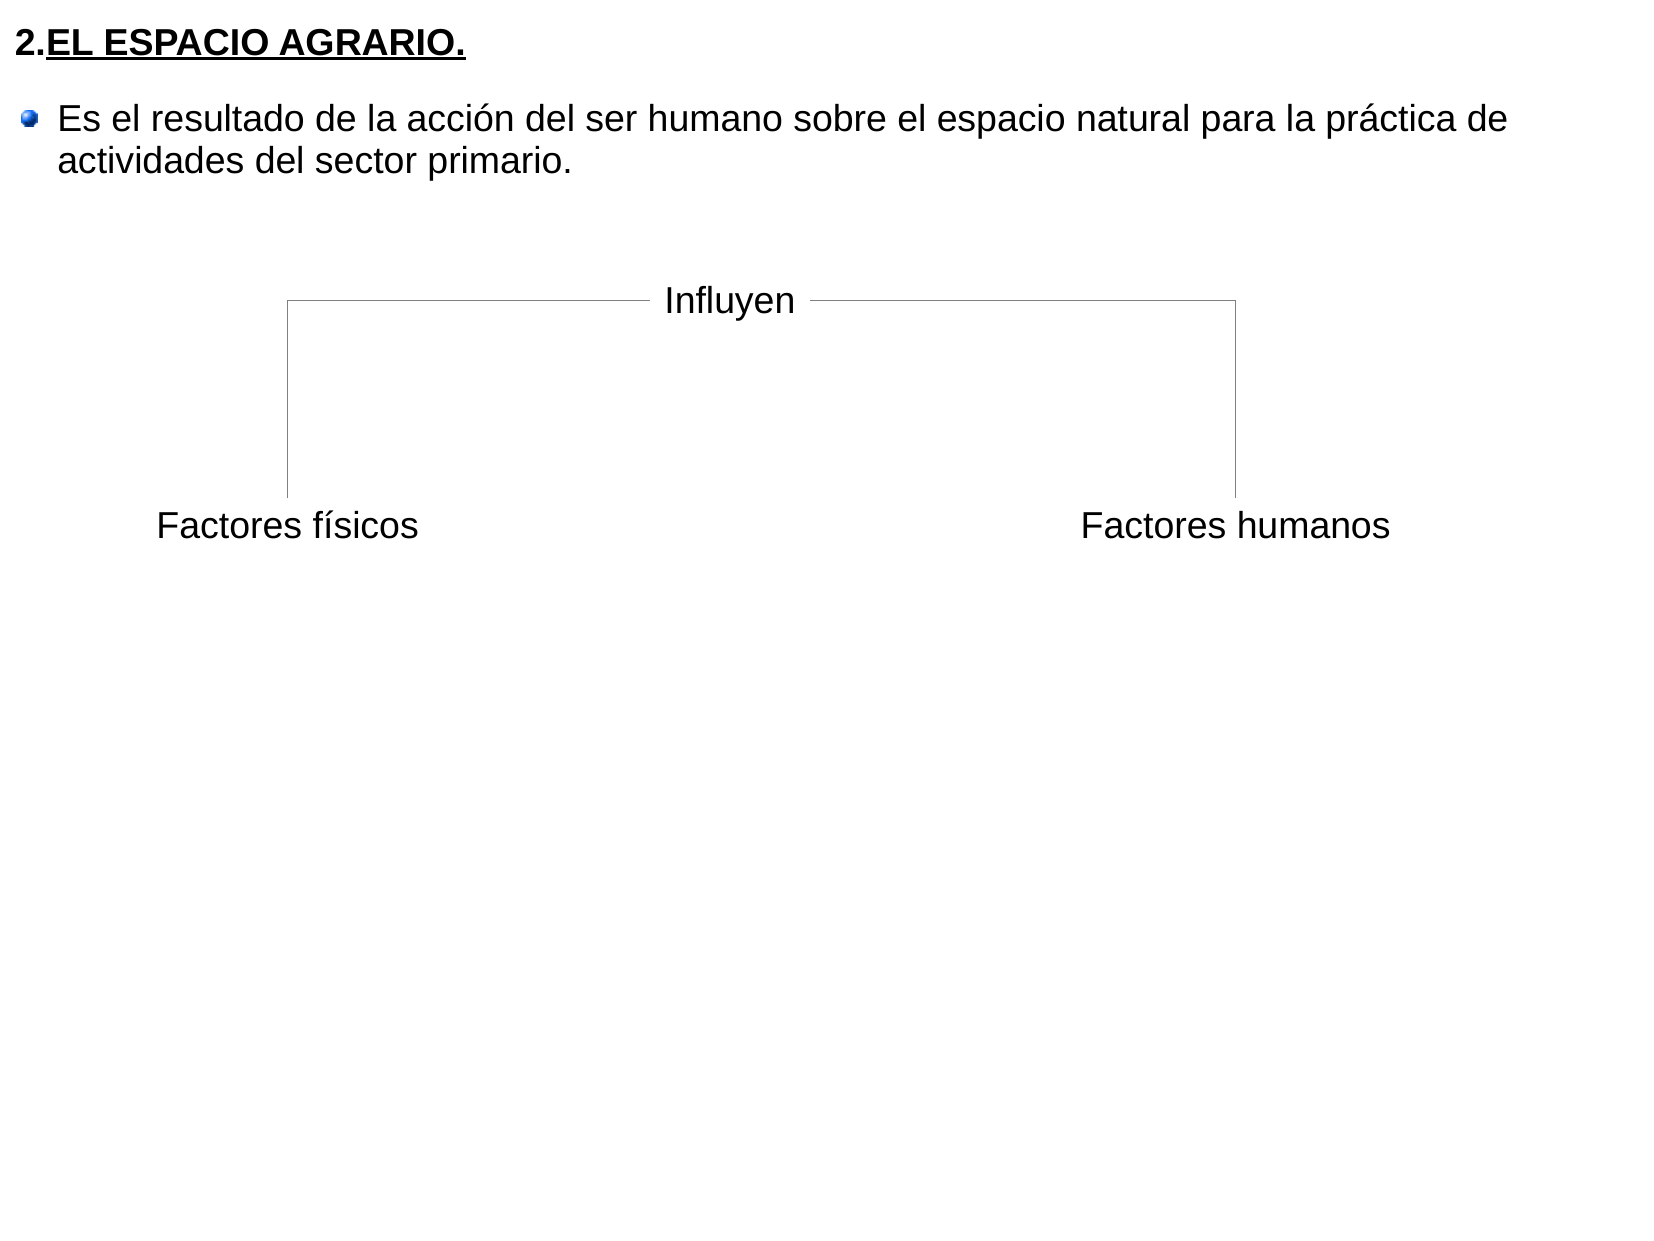

2.EL ESPACIO AGRARIO.
Es el resultado de la acción del ser humano sobre el espacio natural para la práctica de
actividades del sector primario.
Influyen
Factores físicos
Factores humanos